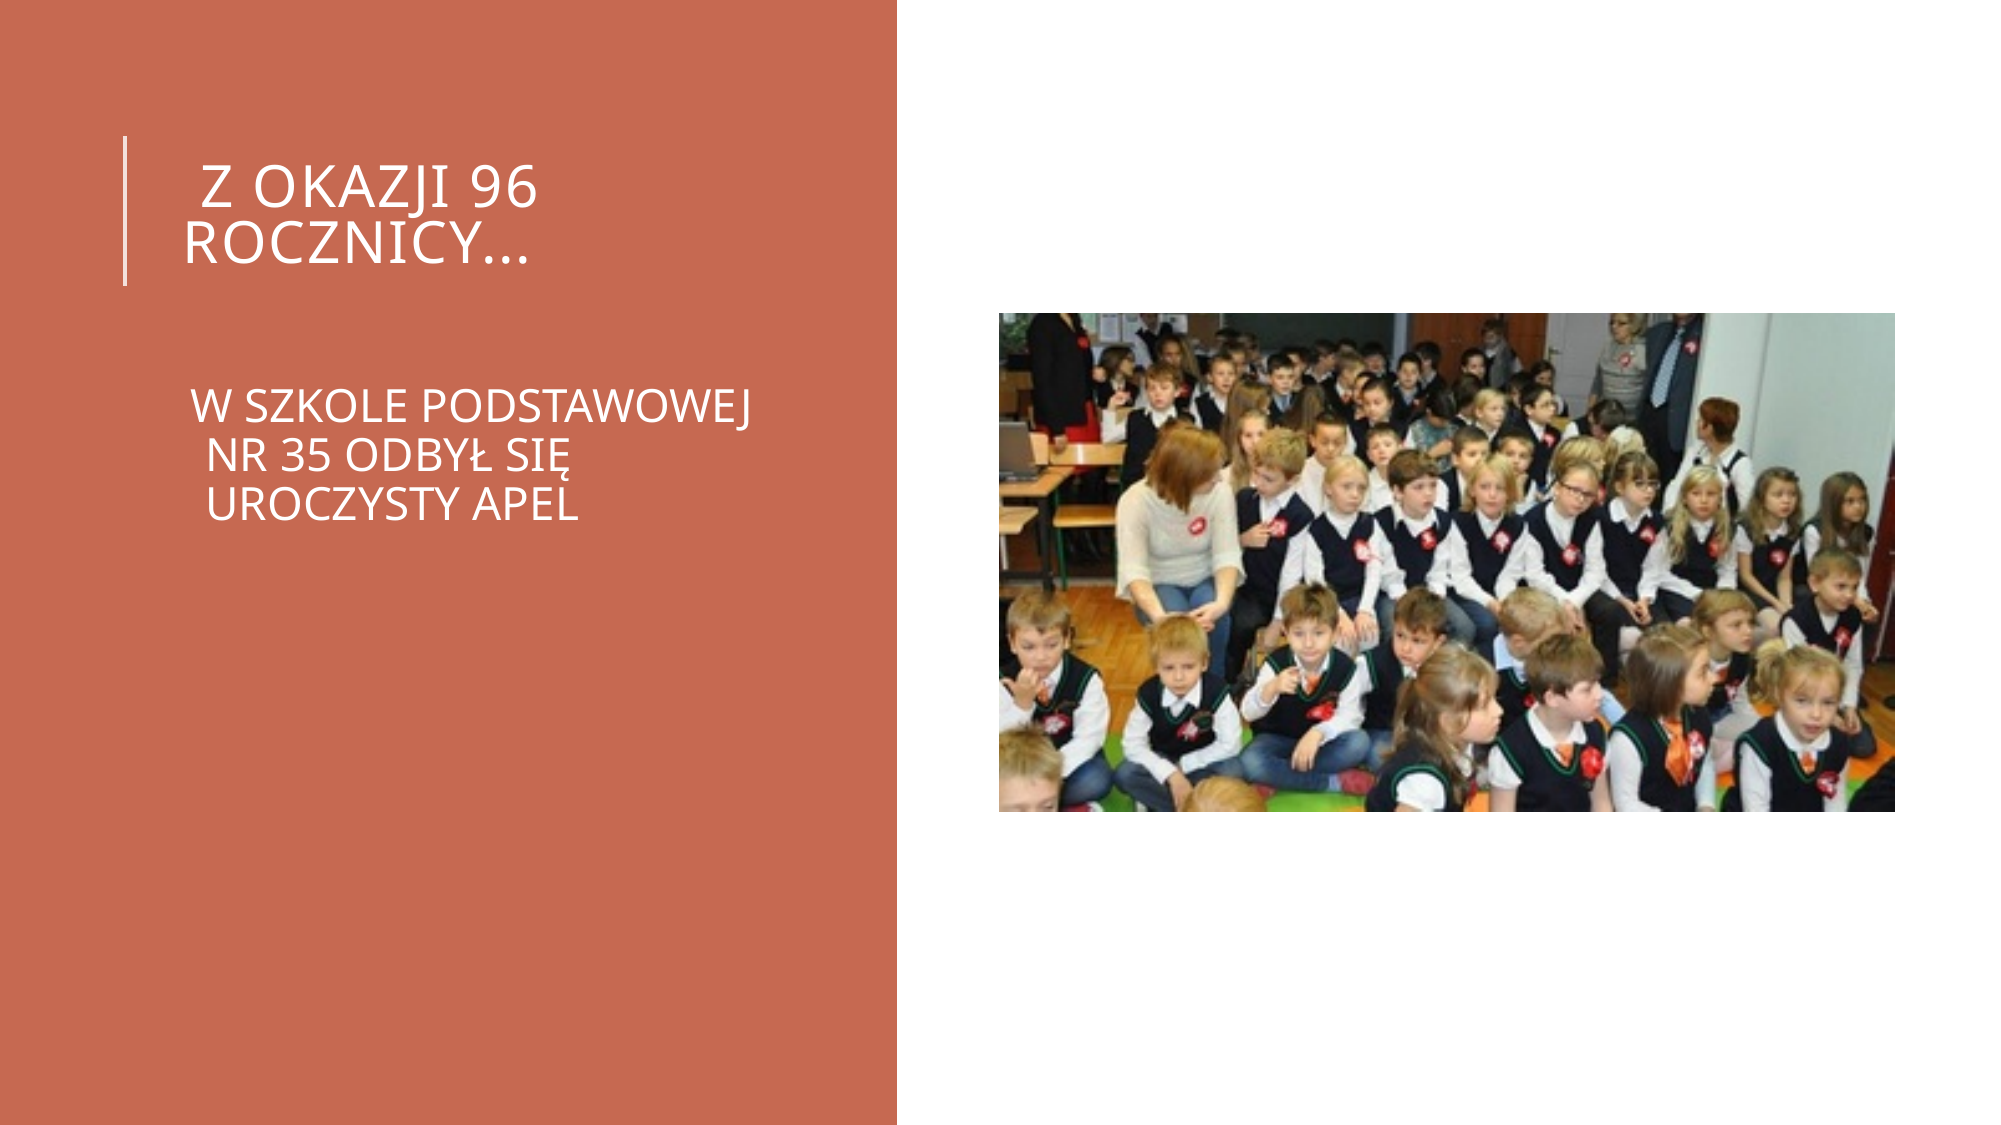

# z okazji 96 rocznicy...
W SZKOLE PODSTAWOWEJ NR 35 ODBYŁ SIĘ UROCZYSTY APEL